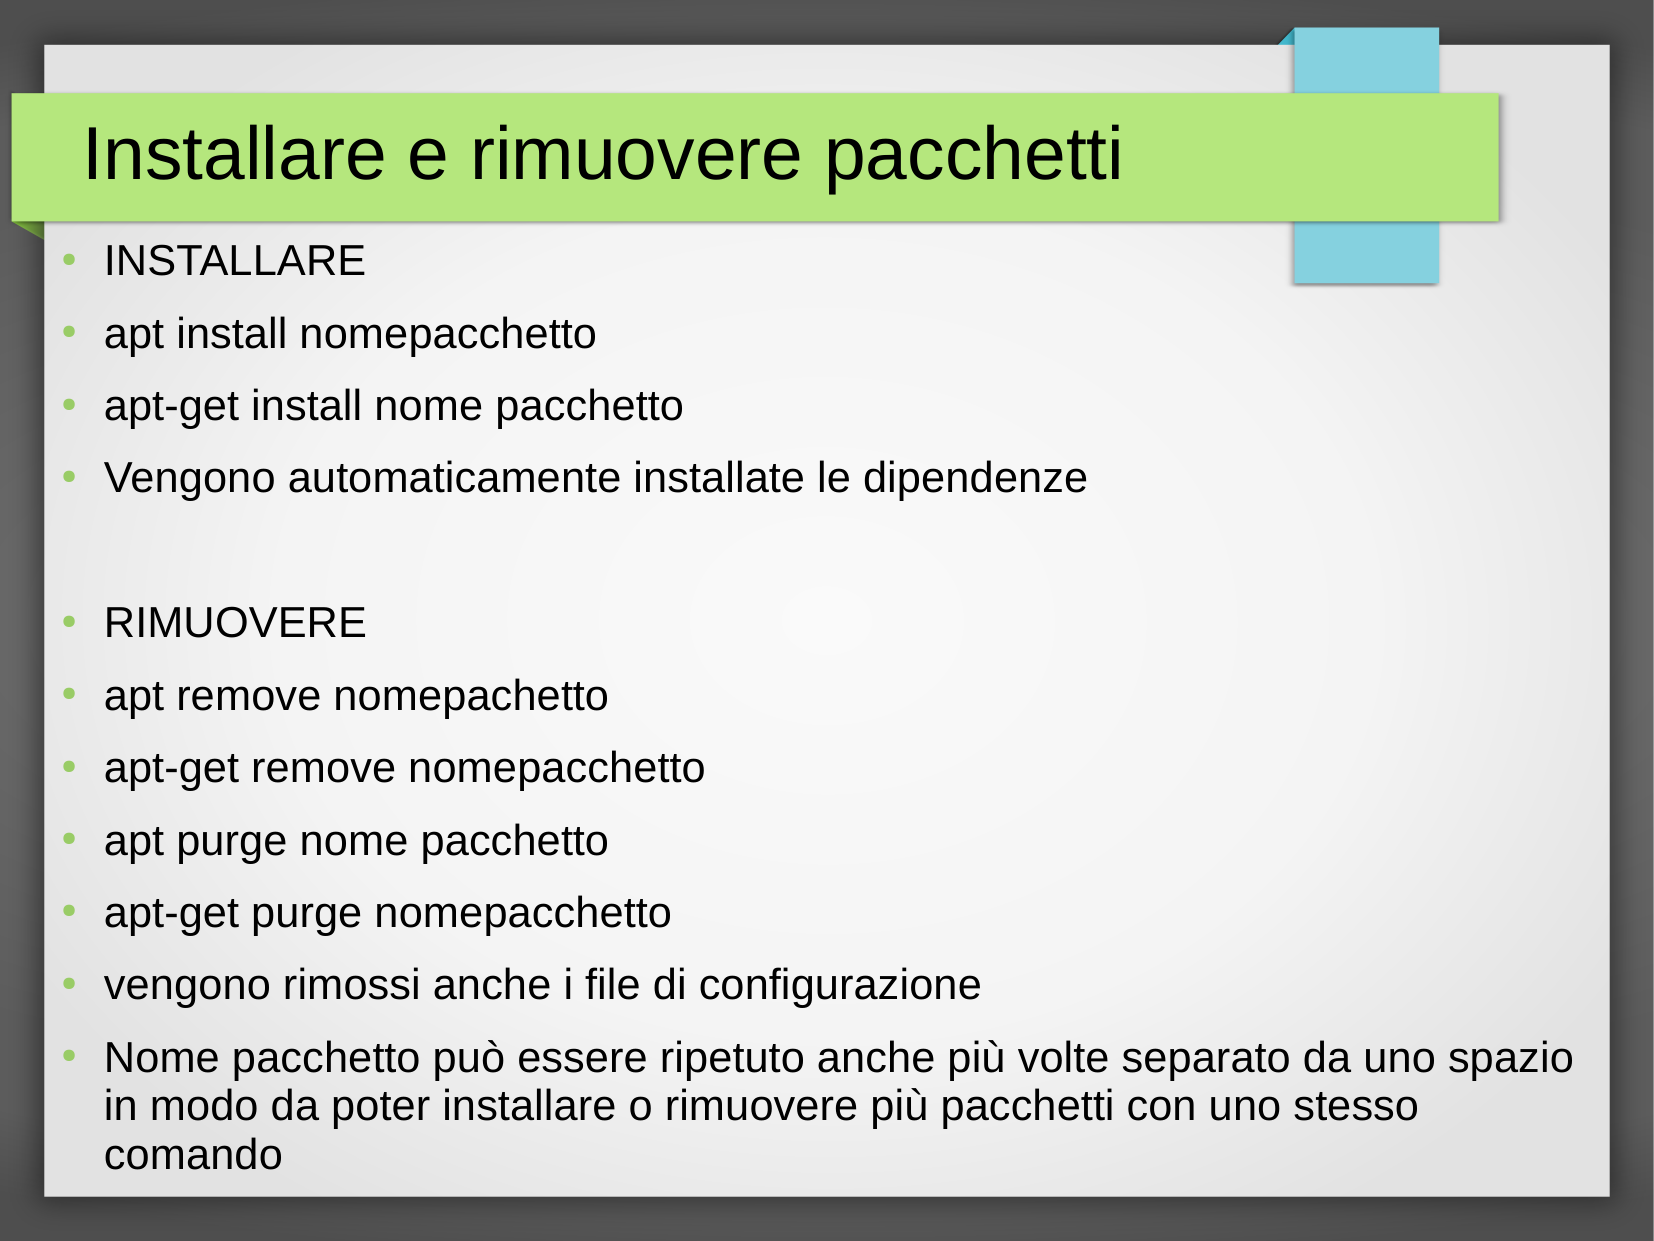

# Installare e rimuovere pacchetti
INSTALLARE
apt install nomepacchetto
apt-get install nome pacchetto
Vengono automaticamente installate le dipendenze
RIMUOVERE
apt remove nomepachetto
apt-get remove nomepacchetto
apt purge nome pacchetto
apt-get purge nomepacchetto
vengono rimossi anche i file di configurazione
Nome pacchetto può essere ripetuto anche più volte separato da uno spazio in modo da poter installare o rimuovere più pacchetti con uno stesso comando